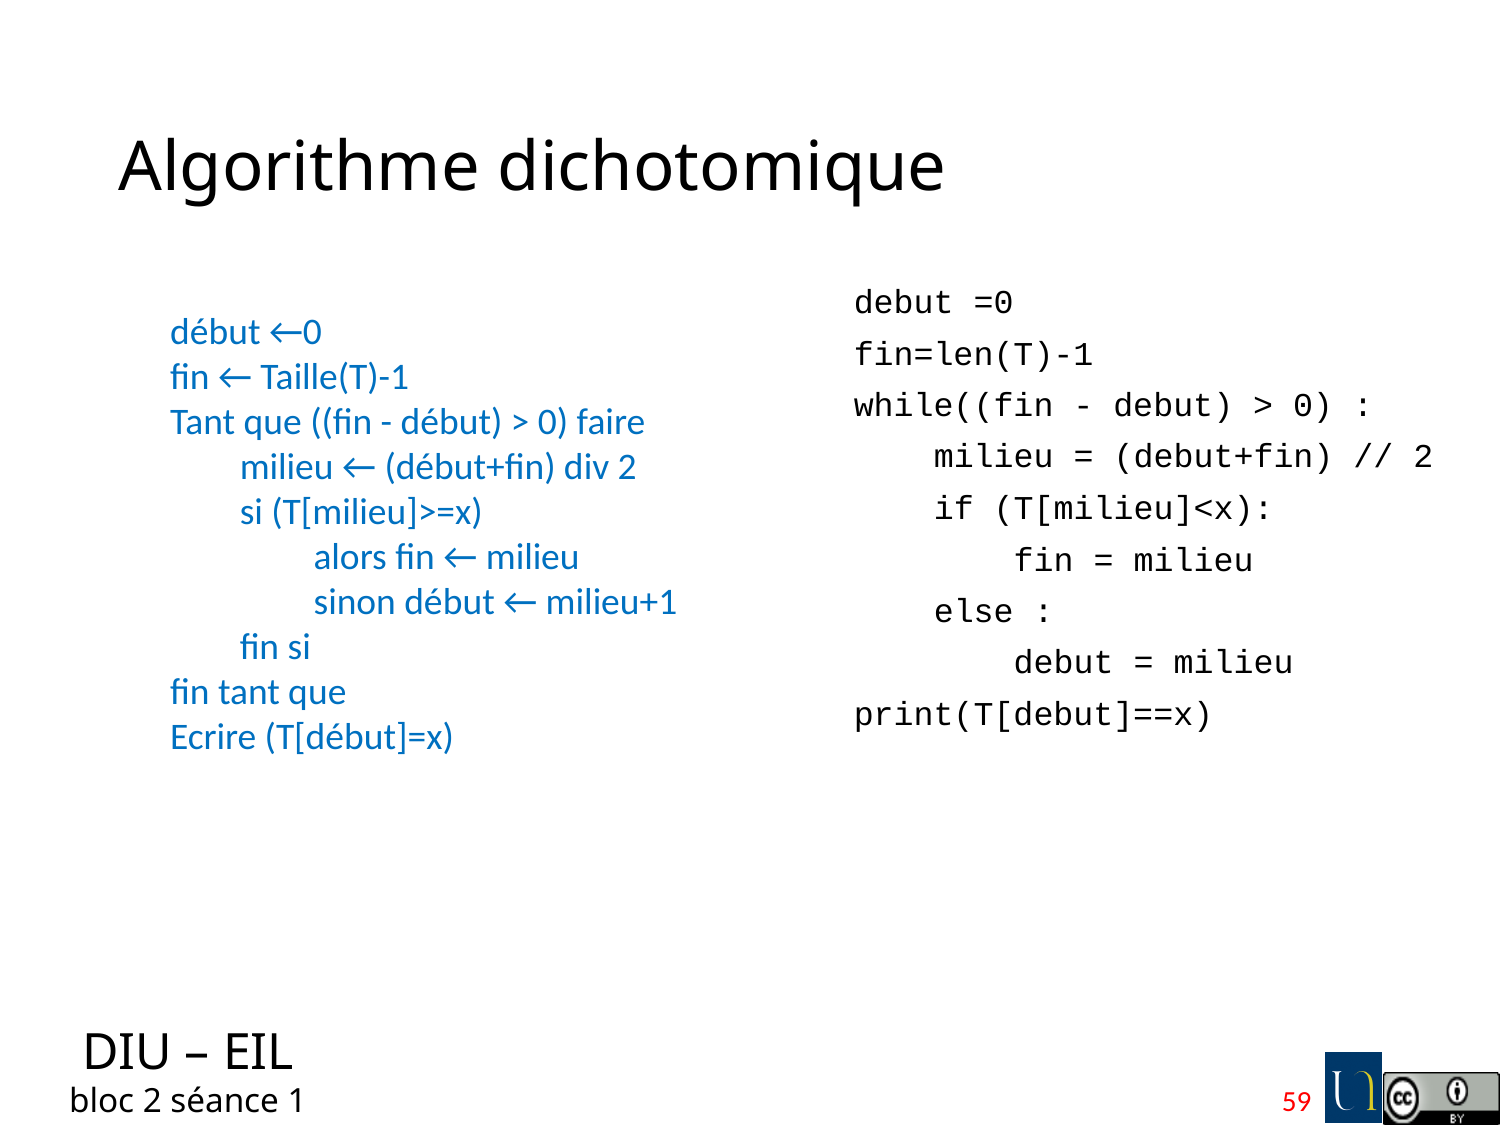

# Algorithme dichotomique
debut =0
fin=len(T)-1
while((fin - debut) > 0) :
 milieu = (debut+fin) // 2
 if (T[milieu]<x):
 fin = milieu
 else :
 debut = milieu
print(T[debut]==x)
début ←0
fin ← Taille(T)-1
Tant que ((fin - début) > 0) faire
	milieu ← (début+fin) div 2
	si (T[milieu]>=x)
		alors fin ← milieu
		sinon début ← milieu+1
	fin si
fin tant que
Ecrire (T[début]=x)